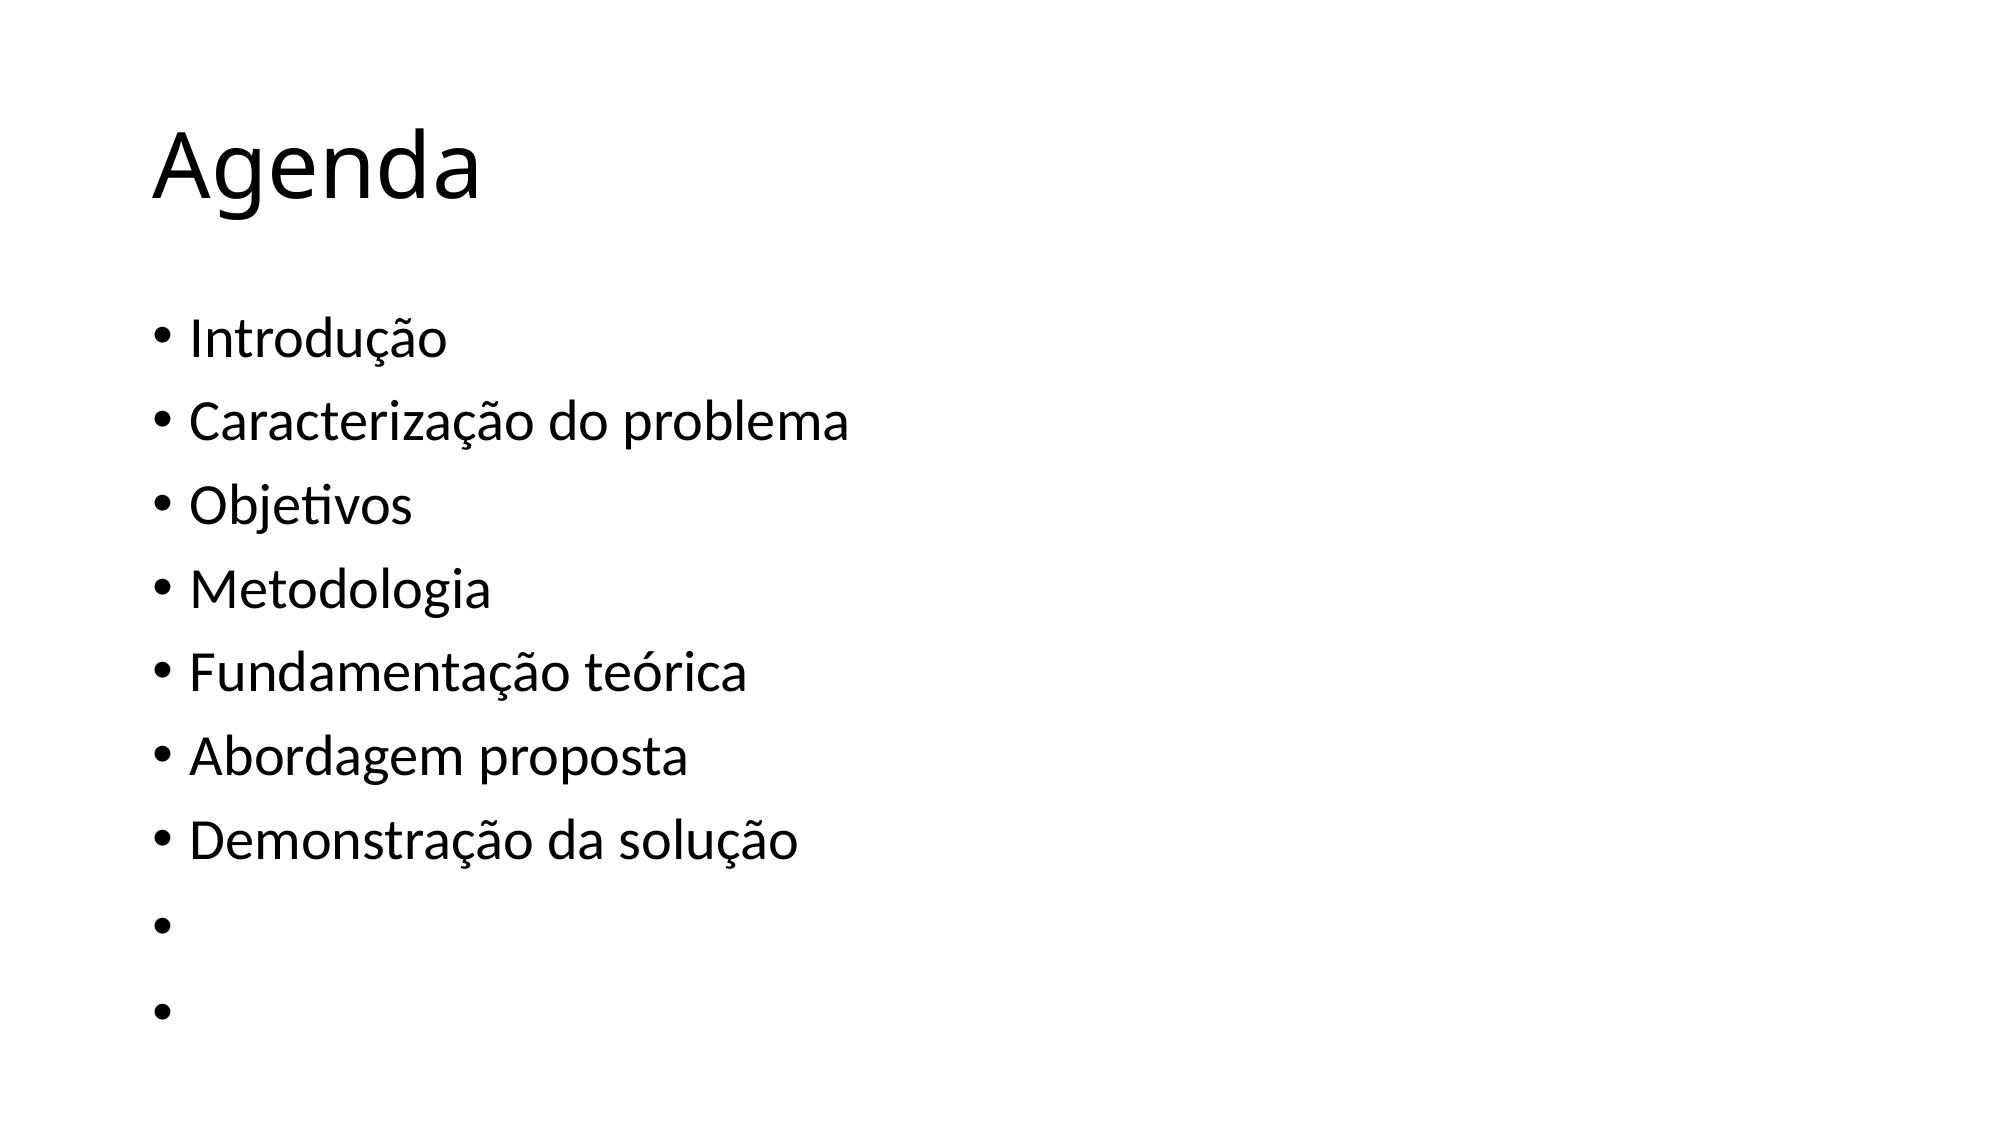

# Agenda
Introdução
Caracterização do problema
Objetivos
Metodologia
Fundamentação teórica
Abordagem proposta
Demonstração da solução